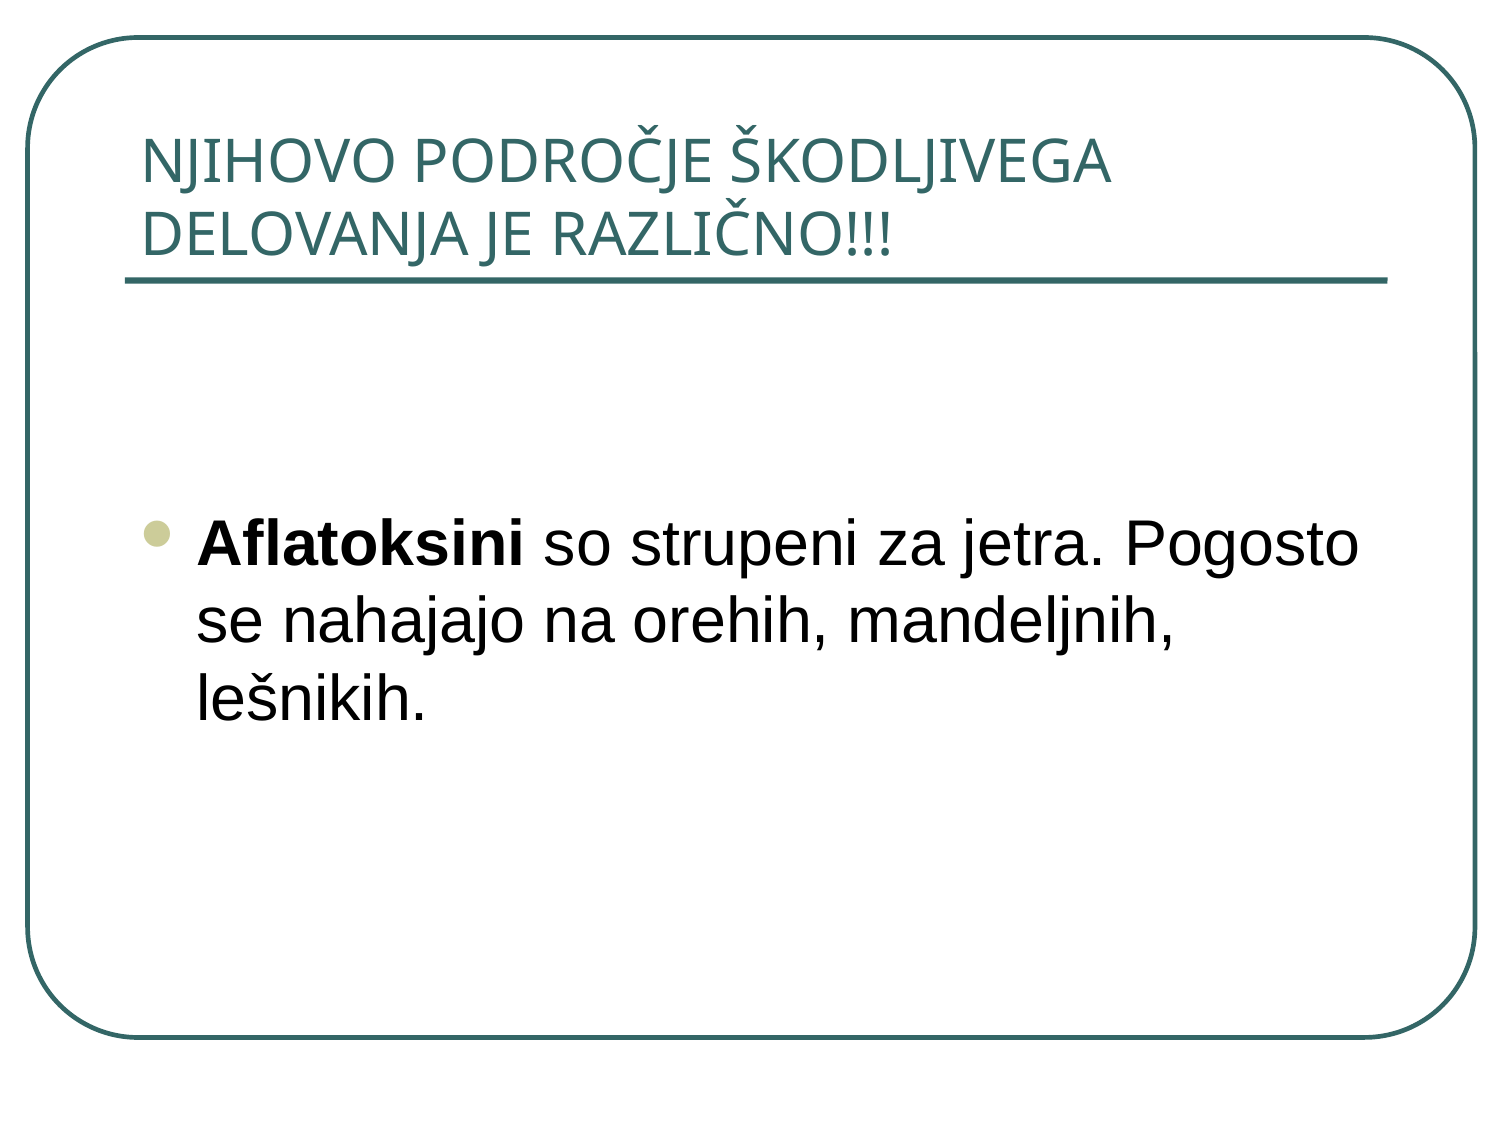

# NJIHOVO PODROČJE ŠKODLJIVEGA DELOVANJA JE RAZLIČNO!!!
Aflatoksini so strupeni za jetra. Pogosto se nahajajo na orehih, mandeljnih, lešnikih.